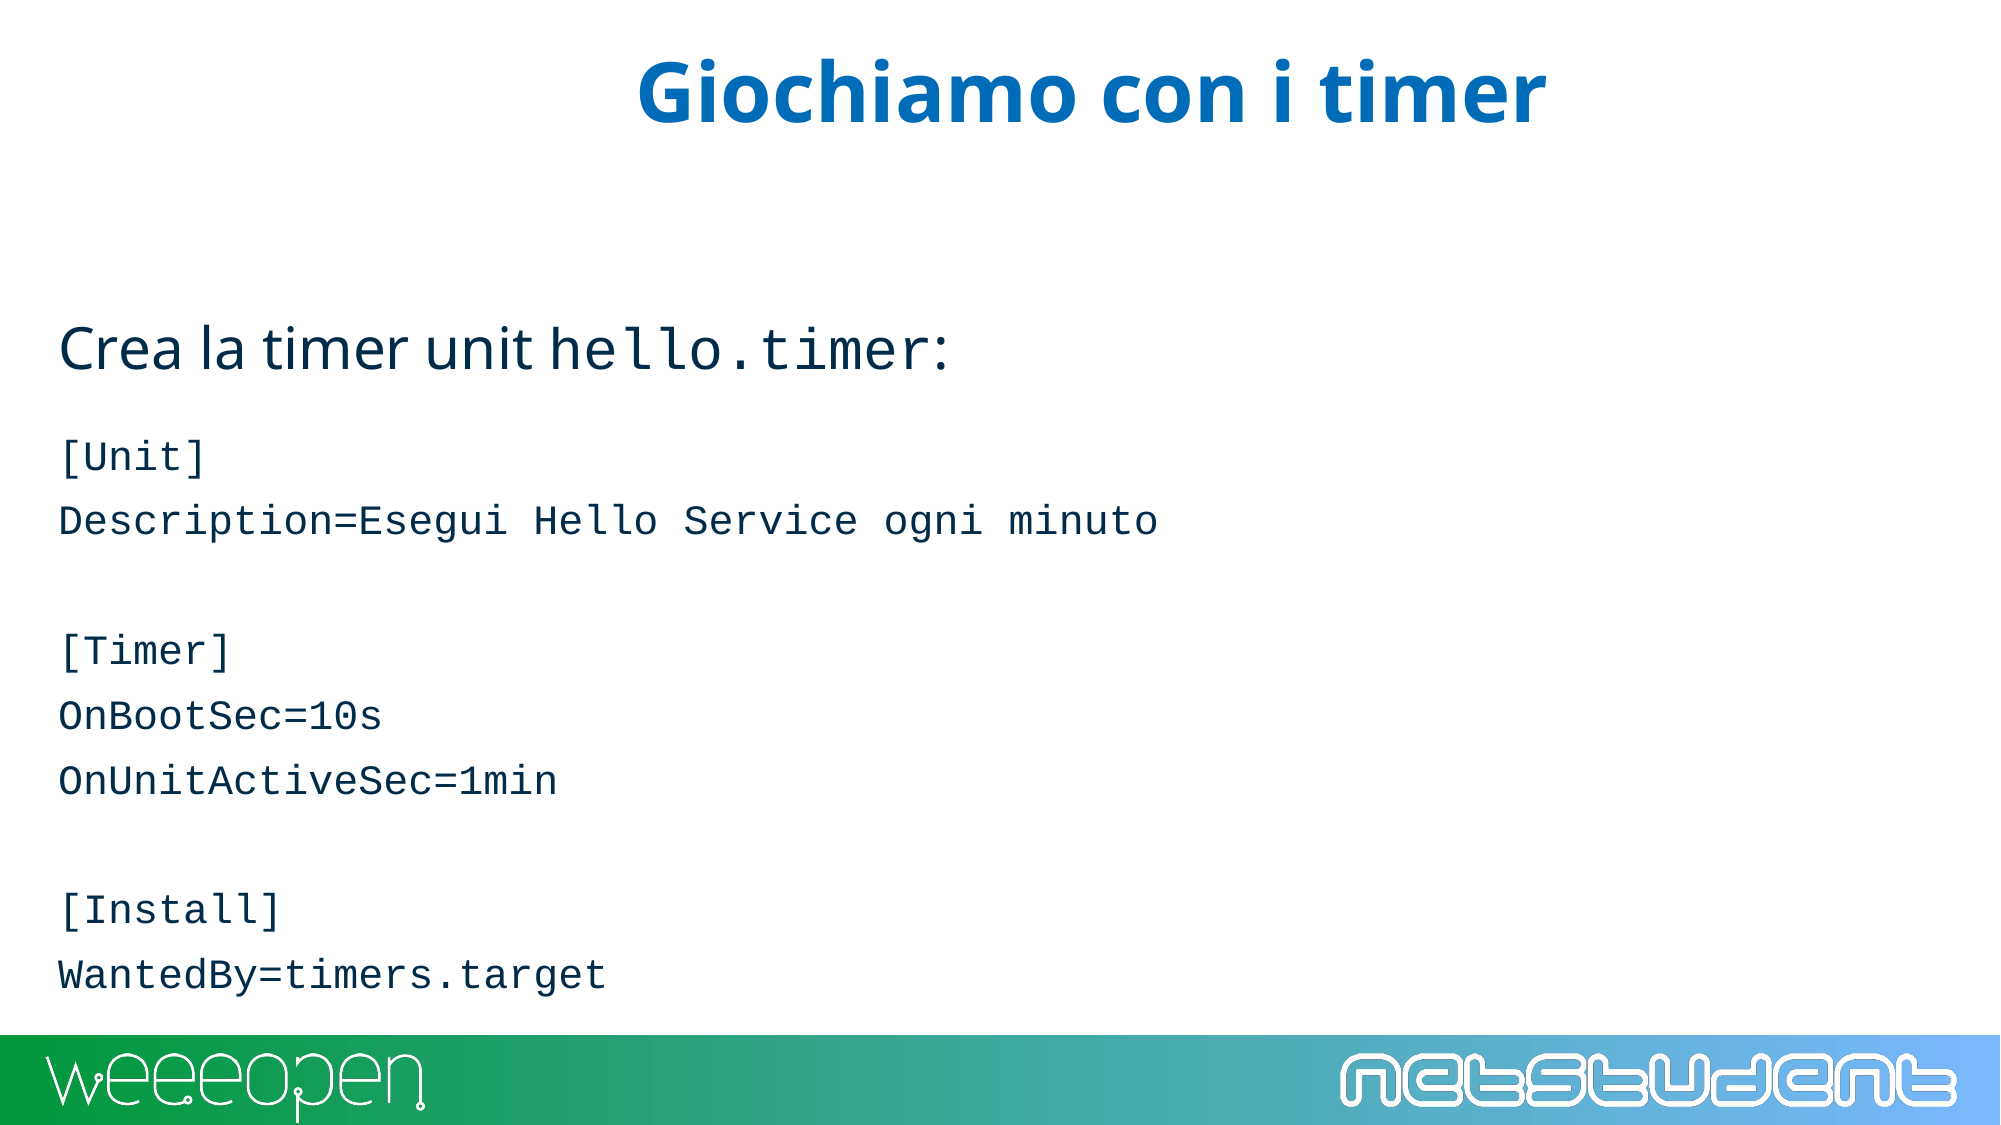

Giochiamo con i timer
Crea la timer unit hello.timer:
[Unit]
Description=Esegui Hello Service ogni minuto
[Timer]
OnBootSec=10s
OnUnitActiveSec=1min
[Install]
WantedBy=timers.target